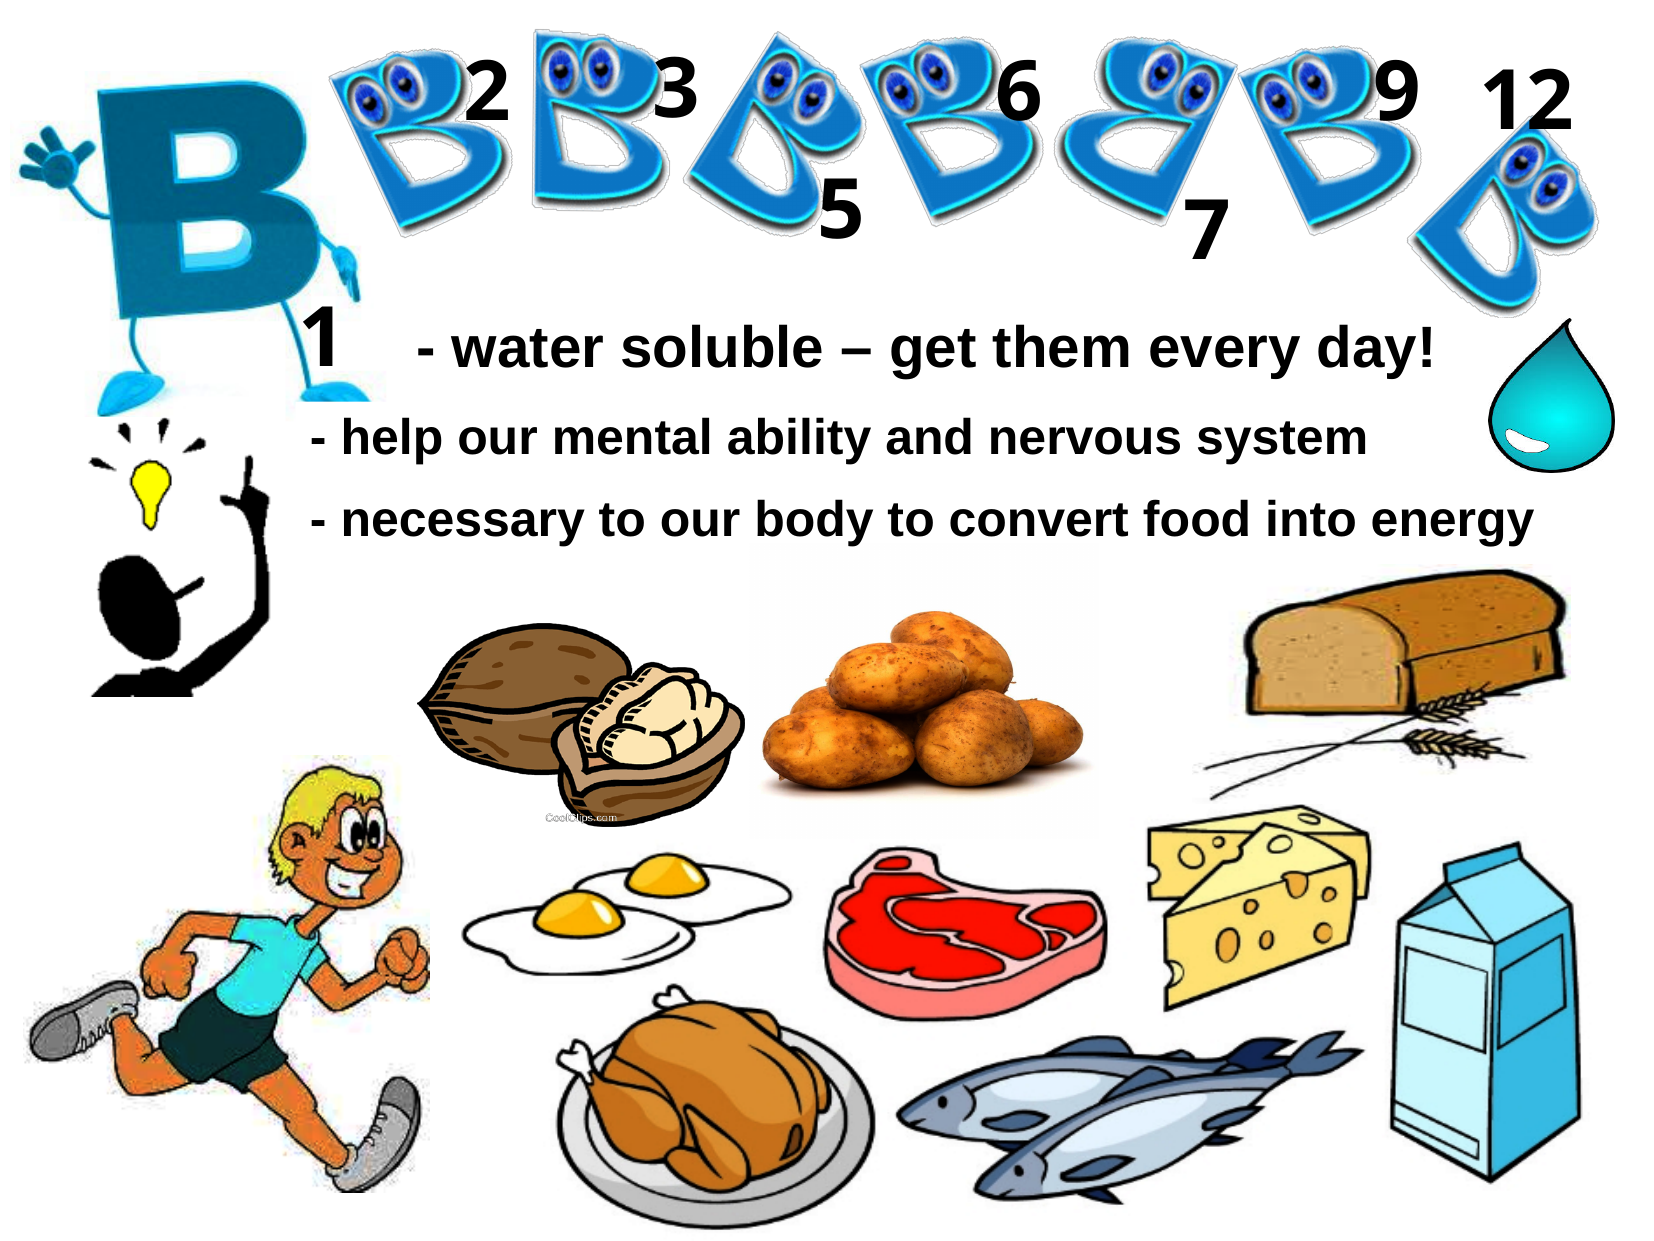

3
2
6
9
12
5
7
1
- water soluble – get them every day!
- help our mental ability and nervous system
- necessary to our body to convert food into energy